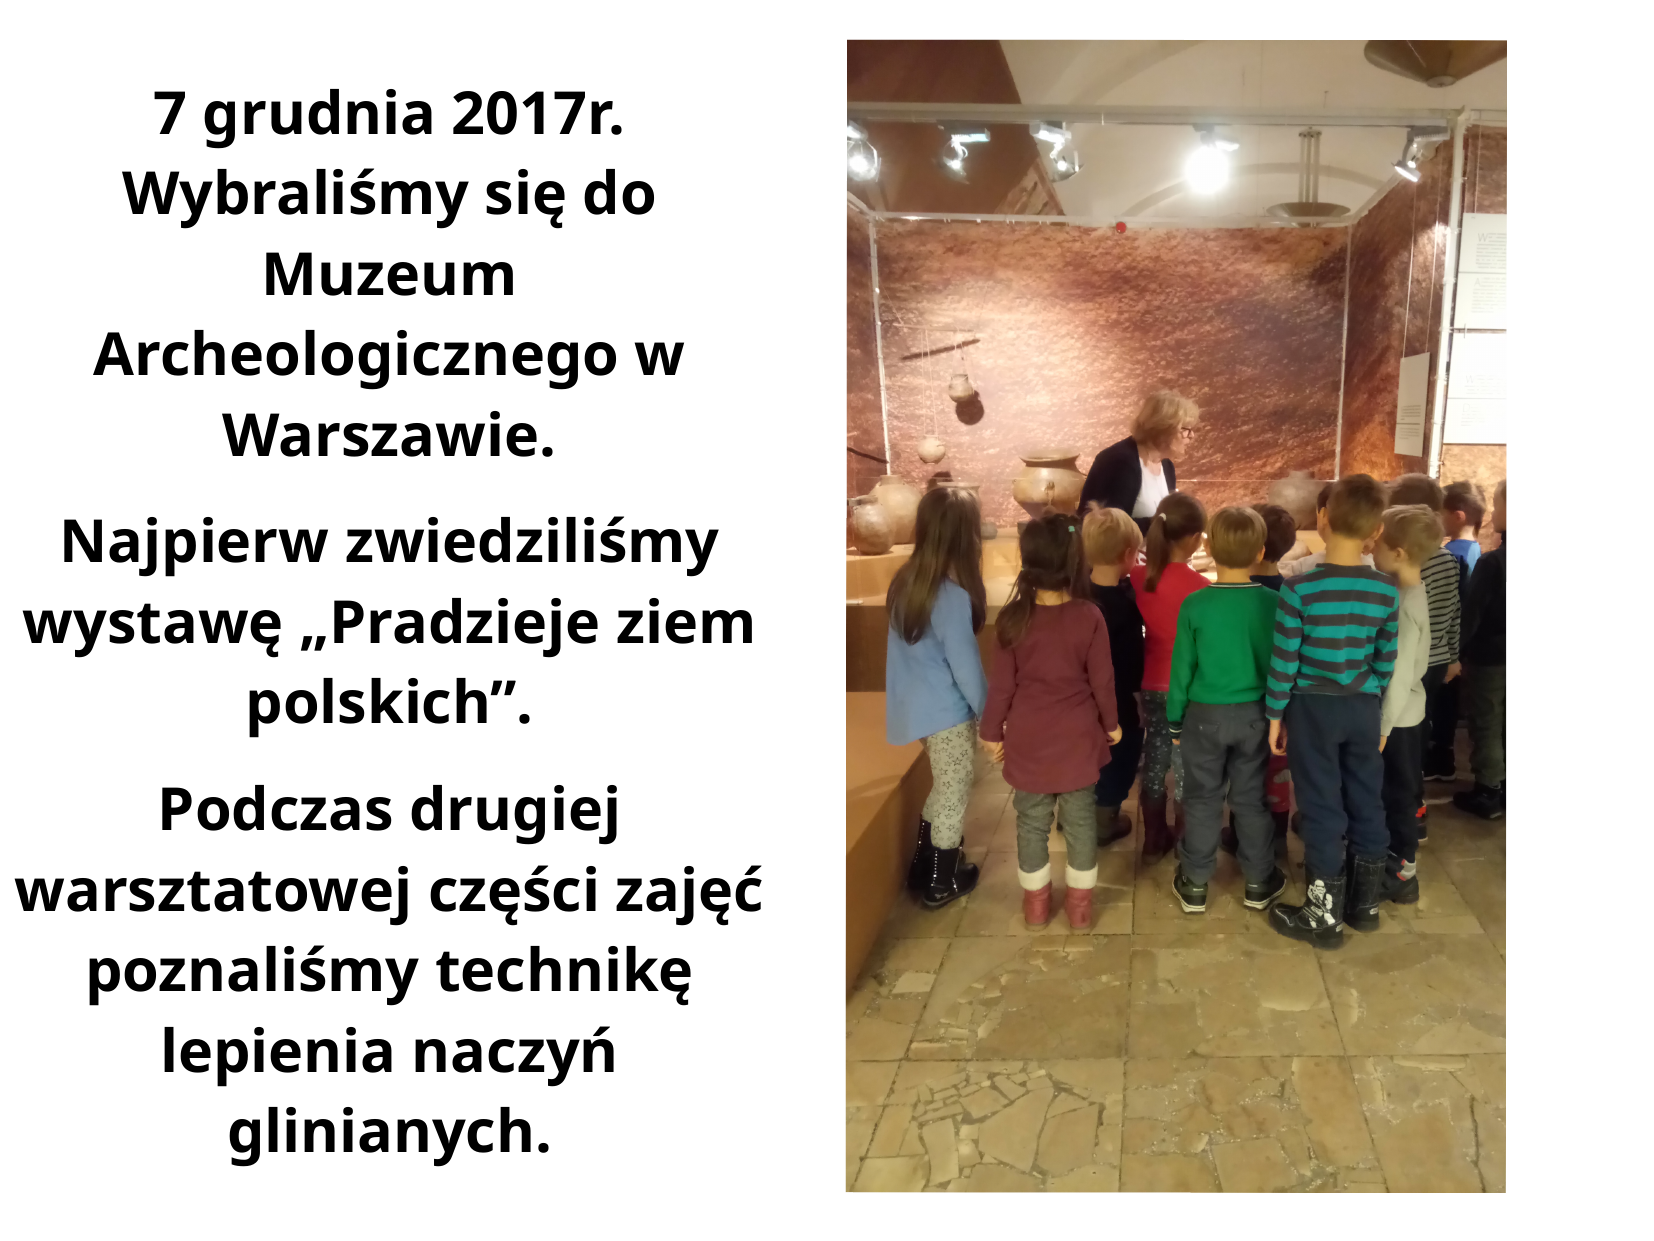

# 7 grudnia 2017r. Wybraliśmy się do Muzeum Archeologicznego w Warszawie.
Najpierw zwiedziliśmy wystawę „Pradzieje ziem polskich”.
Podczas drugiej warsztatowej części zajęć poznaliśmy technikę lepienia naczyń glinianych.